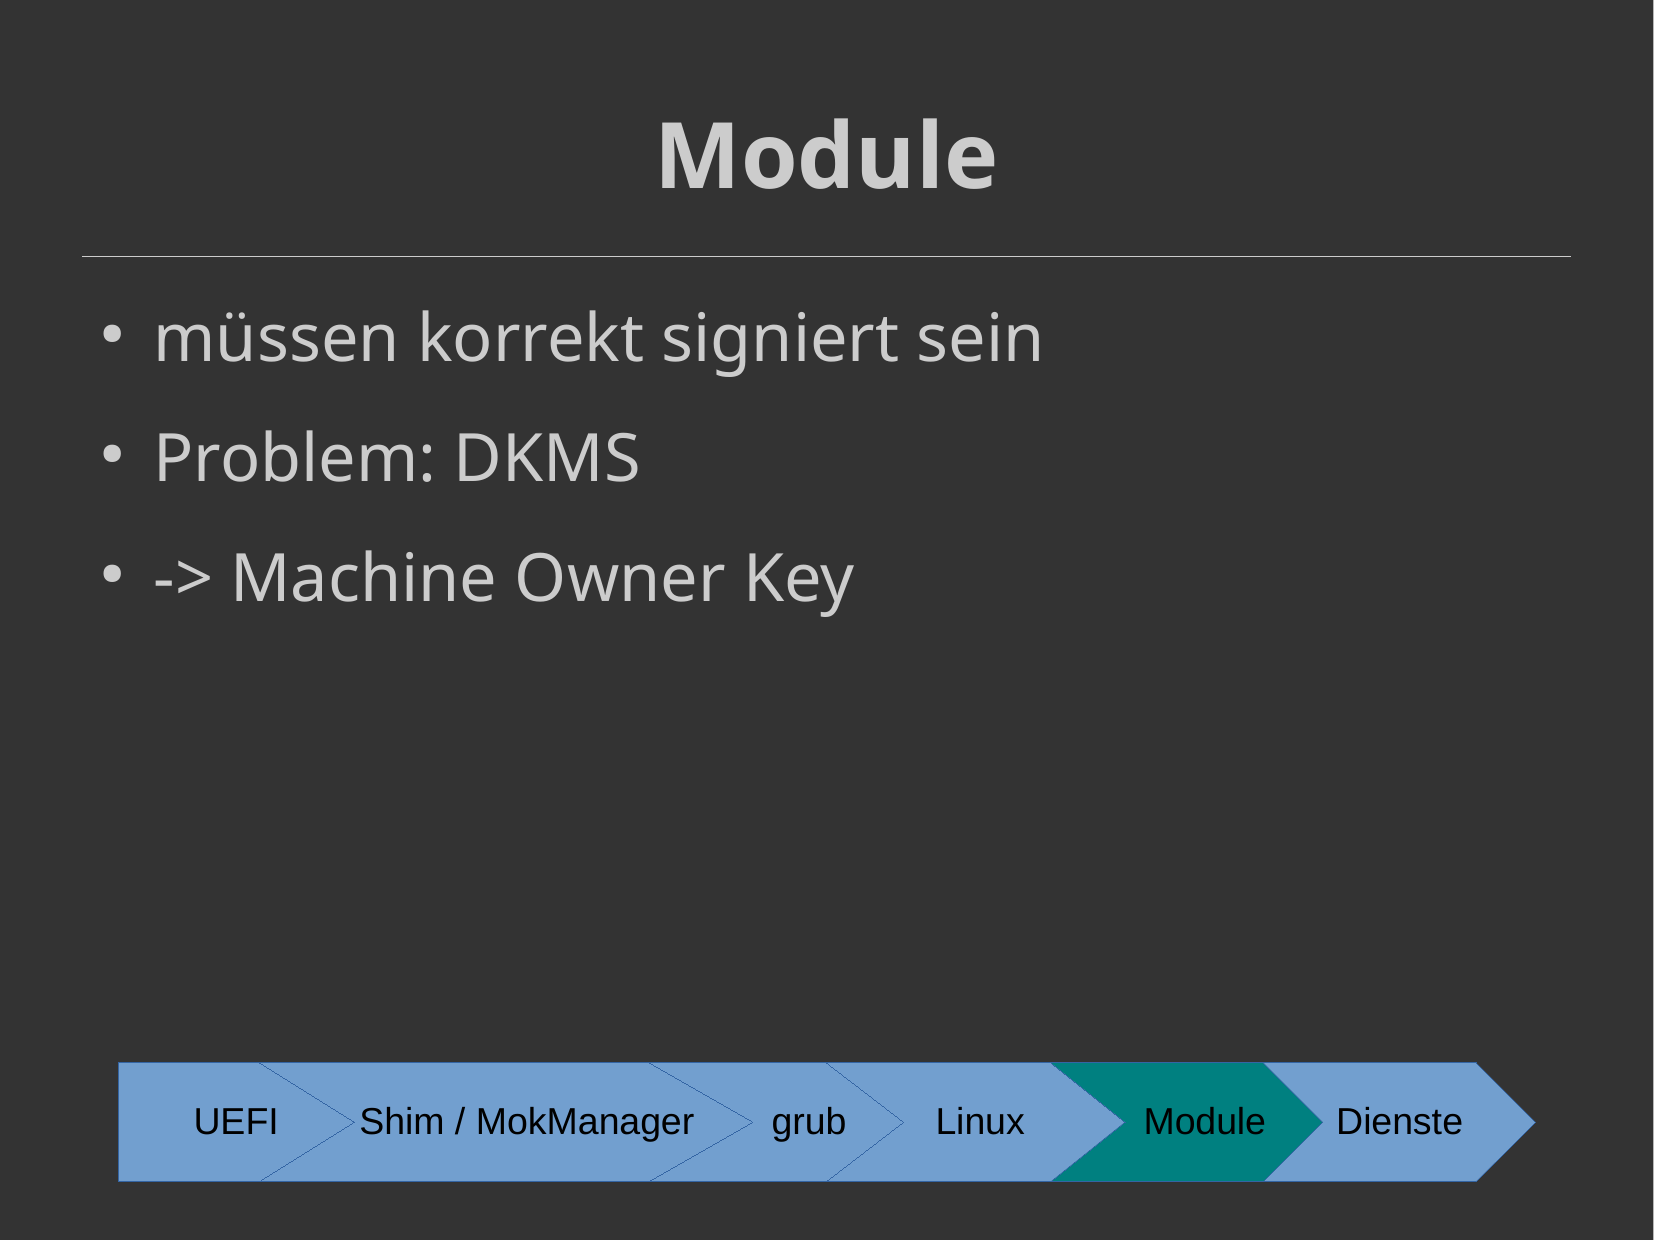

# Module
müssen korrekt signiert sein
Problem: DKMS
-> Machine Owner Key
UEFI
Shim / MokManager
grub
Linux
Module
Dienste